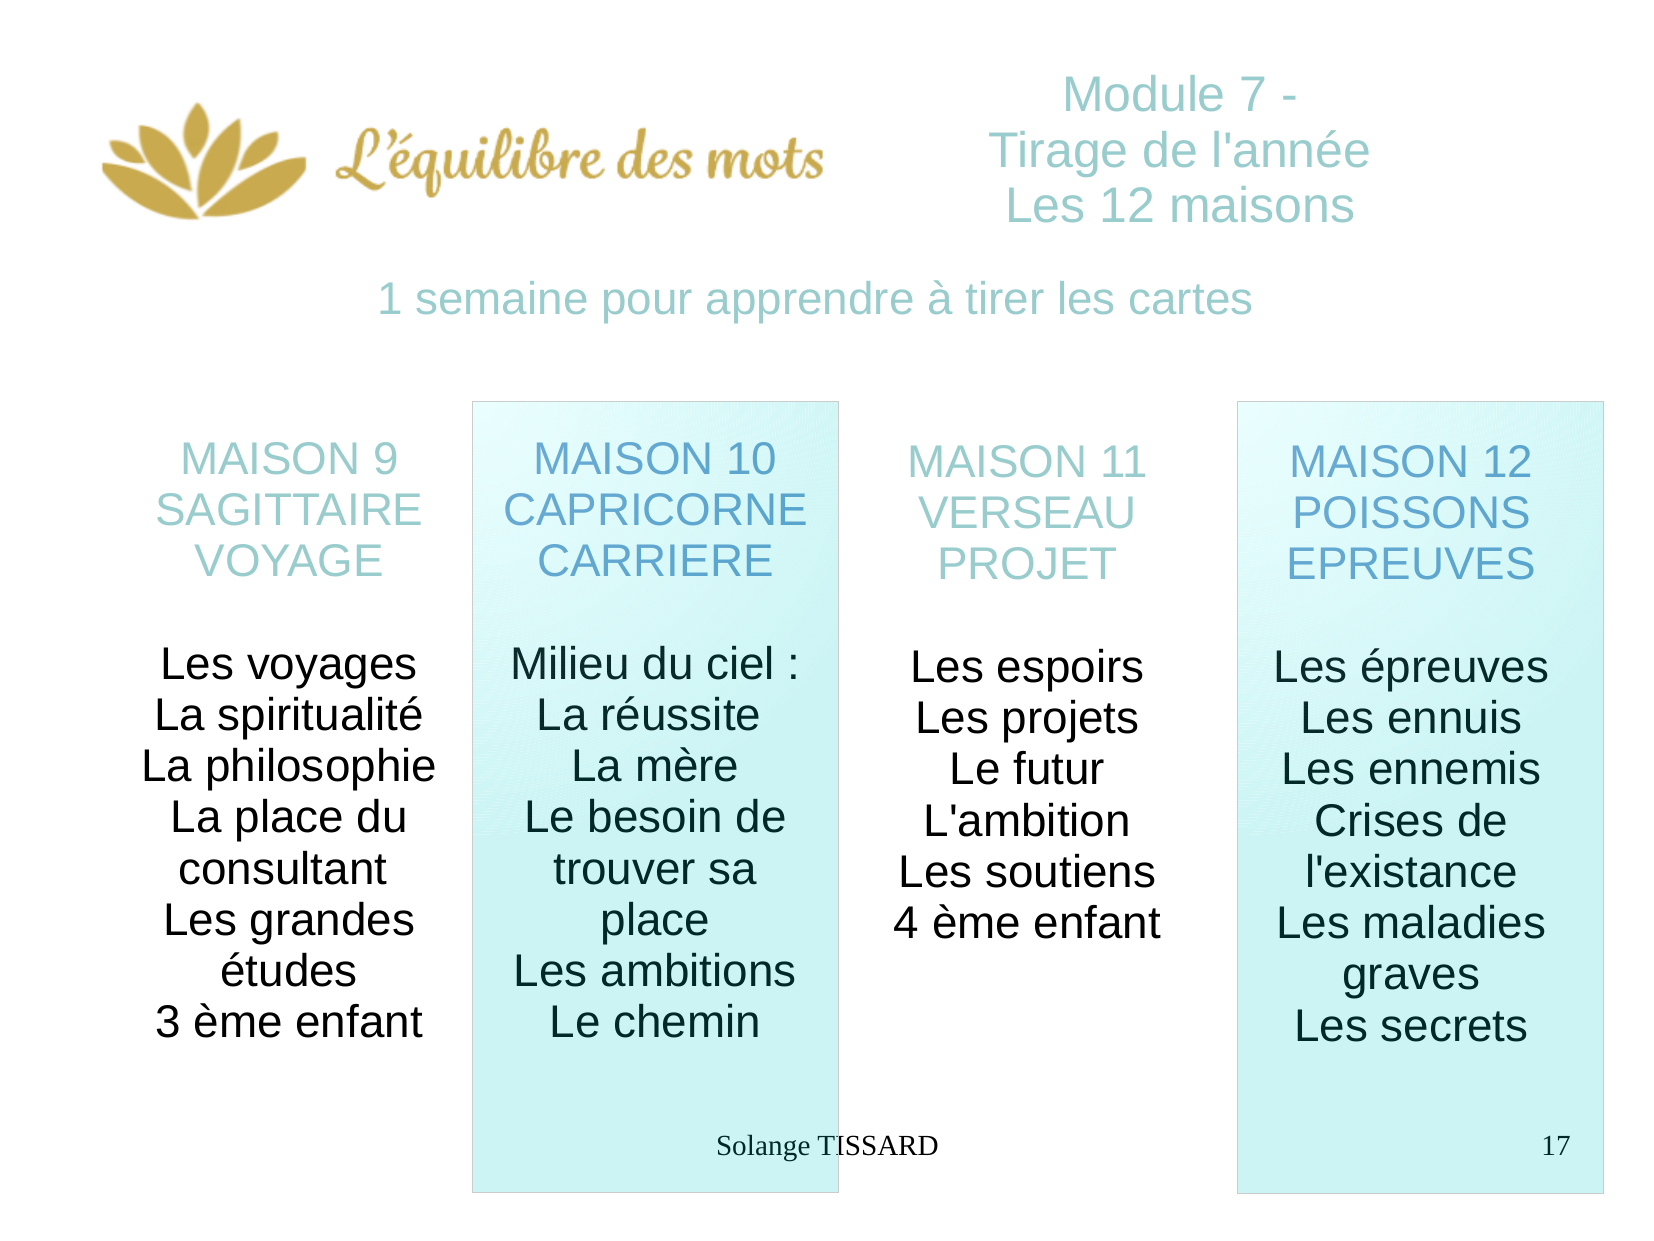

# Module 7 - Tirage de l'année Les 12 maisons
1 semaine pour apprendre à tirer les cartes
MAISON 9
SAGITTAIRE
VOYAGE
Les voyages
La spiritualité
La philosophie
La place du consultant
Les grandes études
3 ème enfant
MAISON 10
CAPRICORNE
CARRIERE
Milieu du ciel :
La réussite
La mère
Le besoin de trouver sa place
Les ambitions
Le chemin
MAISON 11
VERSEAU
PROJET
Les espoirs
Les projets
Le futur
L'ambition
Les soutiens
4 ème enfant
MAISON 12
POISSONS
EPREUVES
Les épreuves
Les ennuis
Les ennemis
Crises de l'existance
Les maladies graves
Les secrets
Solange TISSARD
17